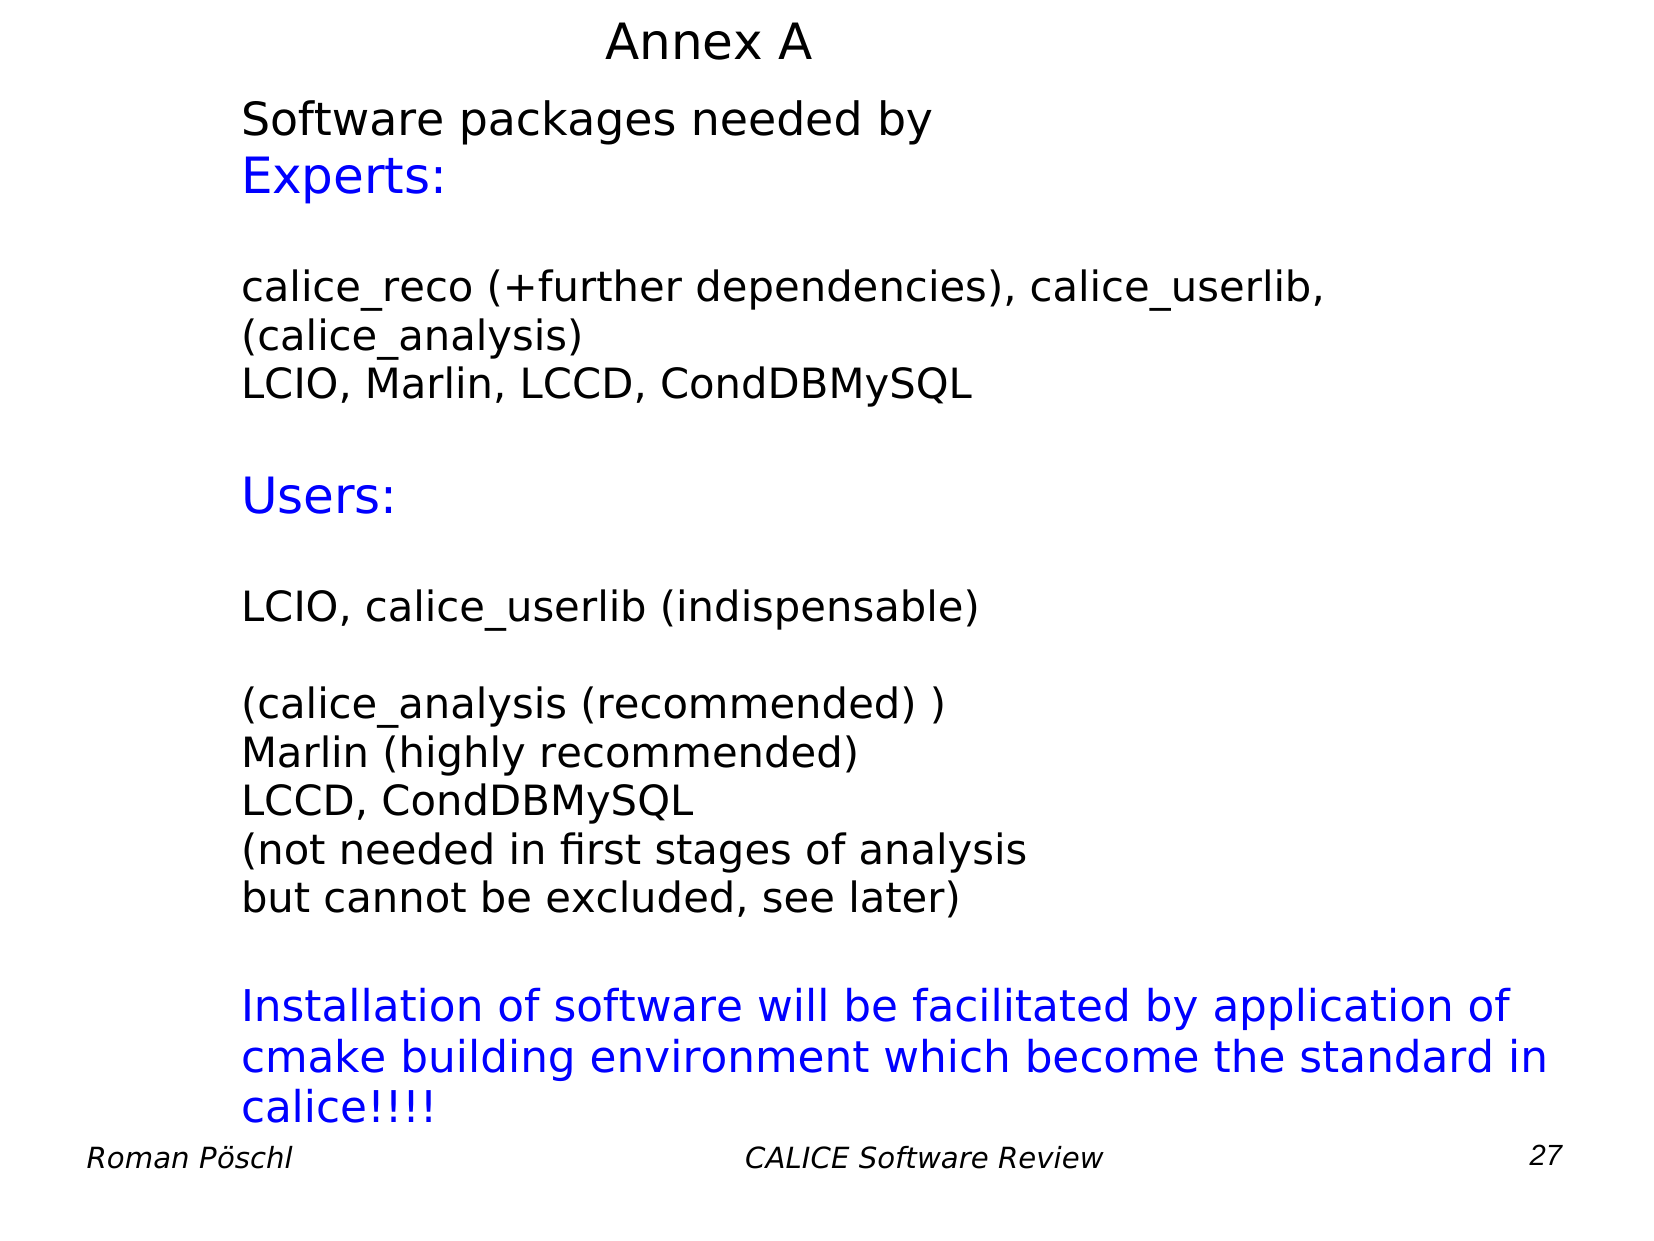

Annex A
Software packages needed by
Experts:
calice_reco (+further dependencies), calice_userlib, (calice_analysis)
LCIO, Marlin, LCCD, CondDBMySQL
Users:
LCIO, calice_userlib (indispensable)
(calice_analysis (recommended) )
Marlin (highly recommended)
LCCD, CondDBMySQL
(not needed in first stages of analysis
but cannot be excluded, see later)
Installation of software will be facilitated by application of cmake building environment which become the standard in calice!!!!